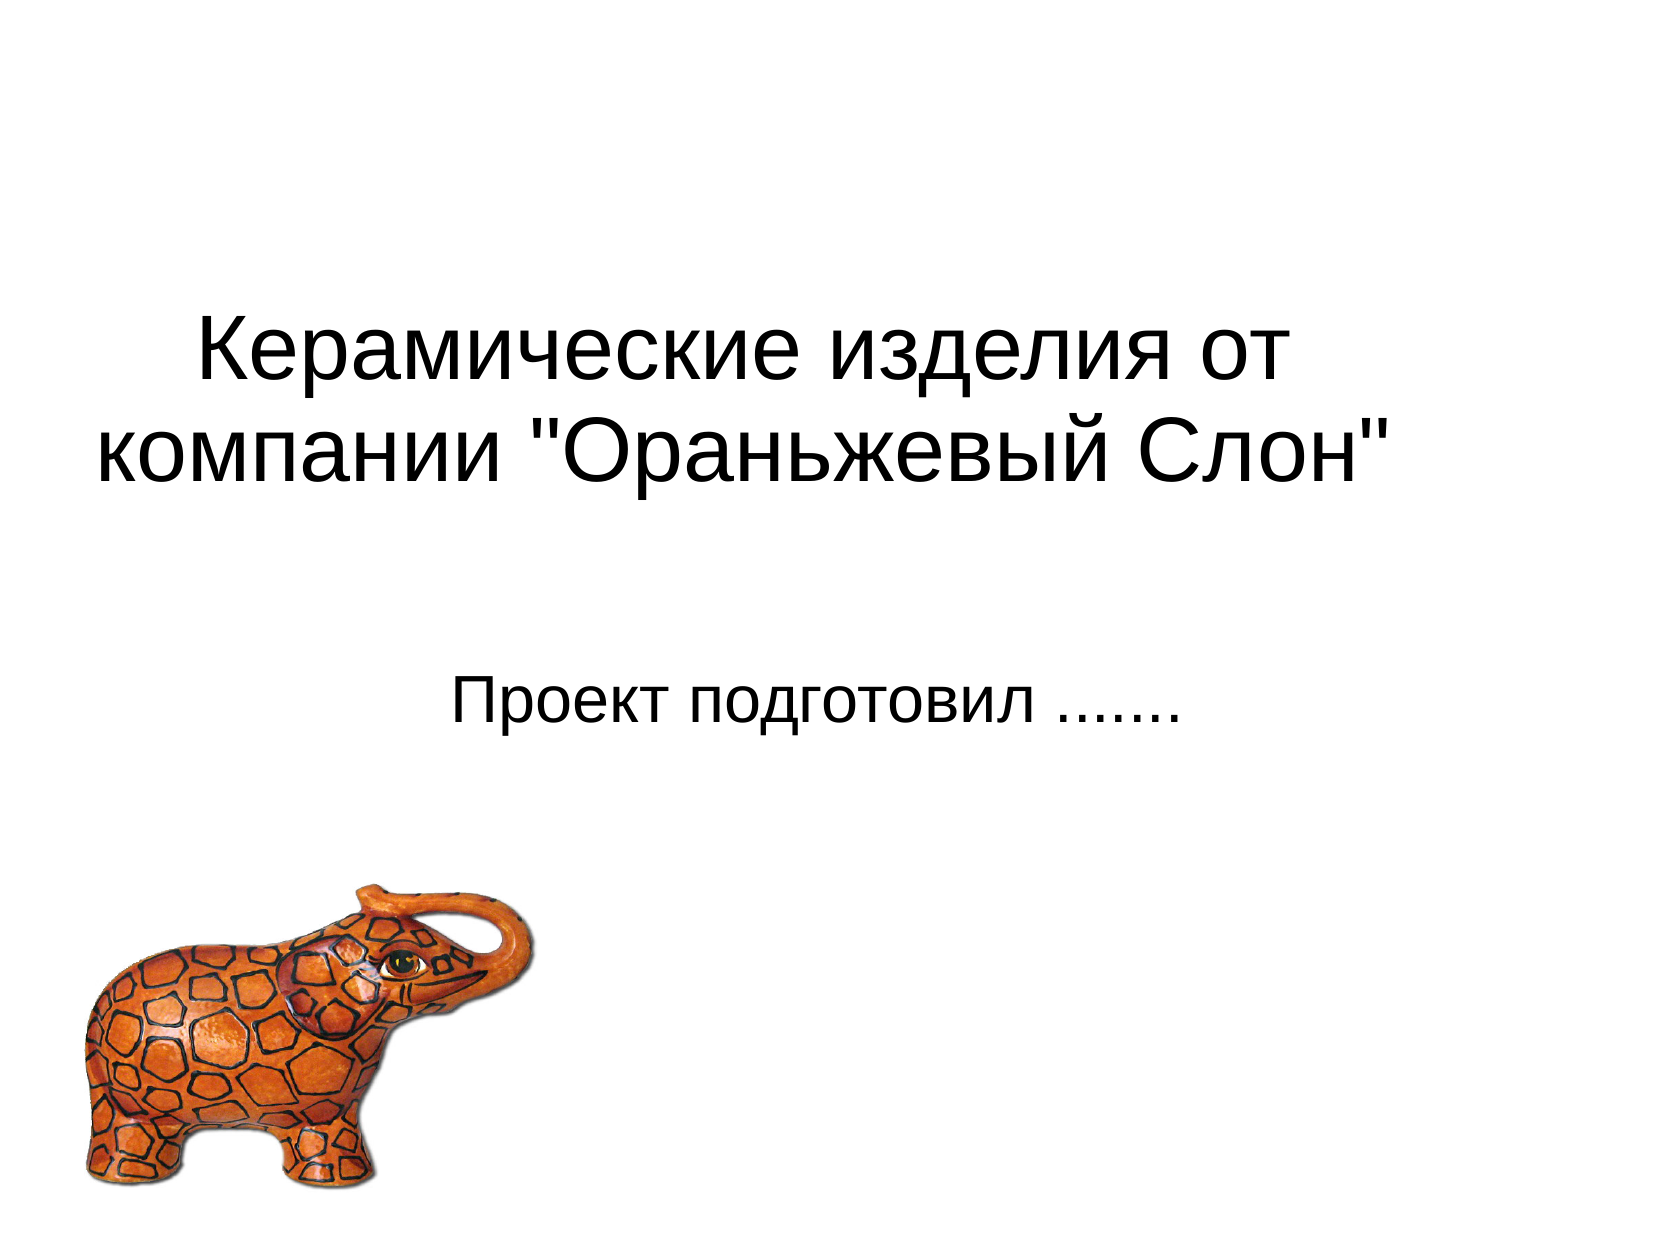

Проект подготовил .......
# Керамические изделия от компании "Ораньжевый Слон"